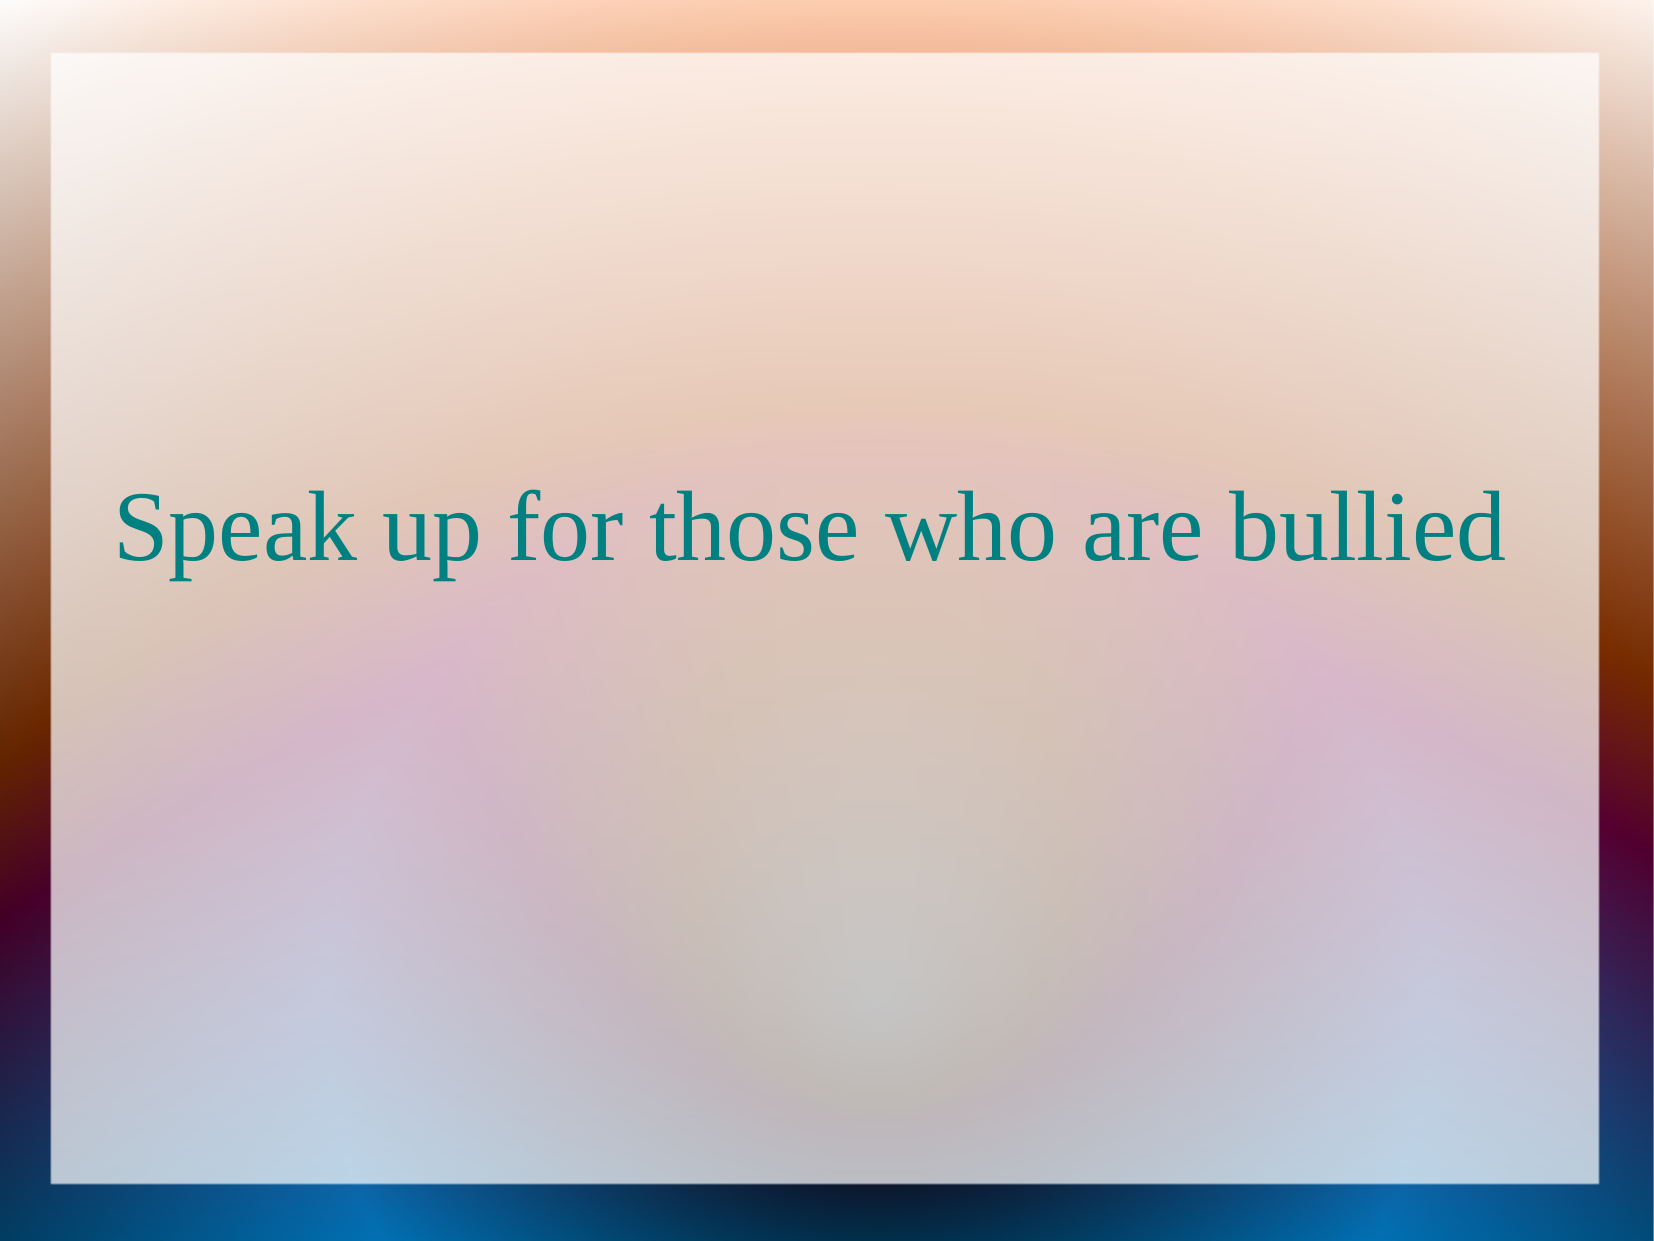

# Speak up for those who are bullied